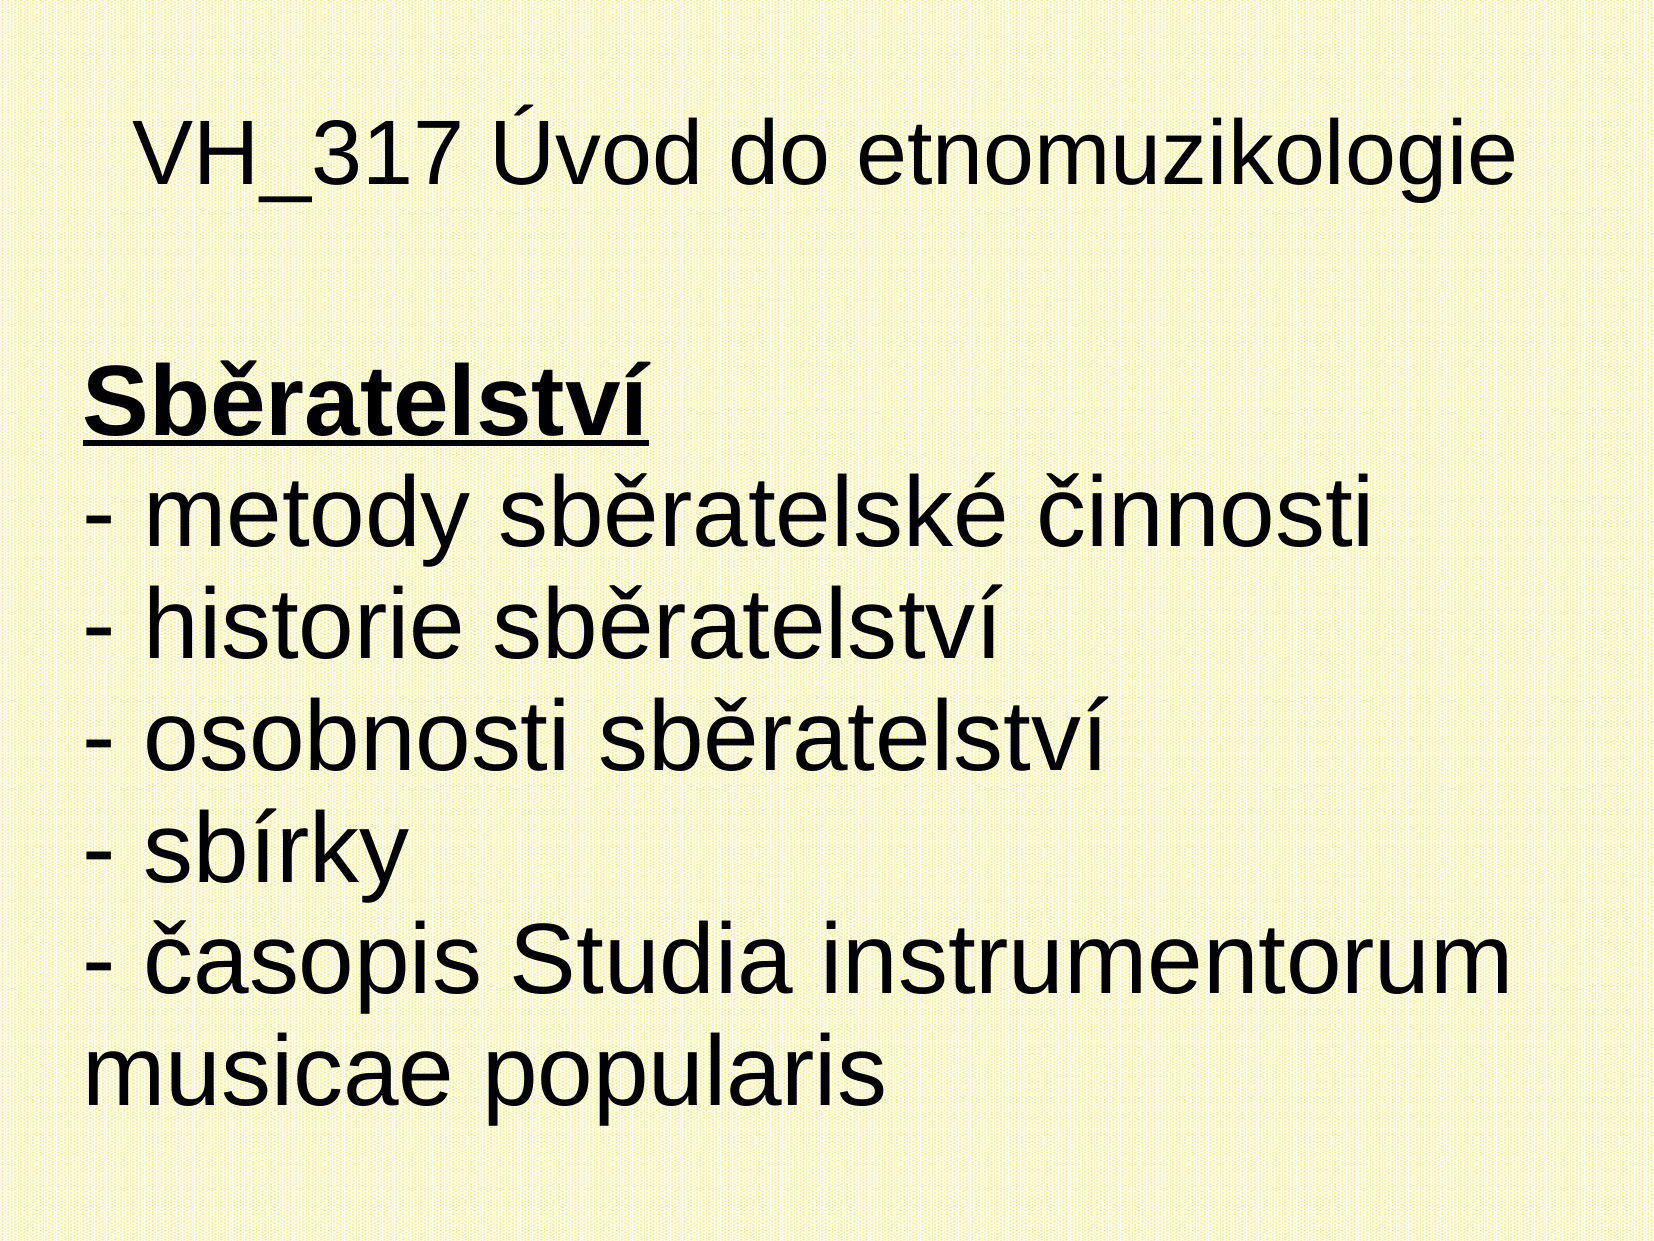

# VH_317 Úvod do etnomuzikologie
Sběratelství
- metody sběratelské činnosti
- historie sběratelství
- osobnosti sběratelství
- sbírky
- časopis Studia instrumentorum musicae popularis